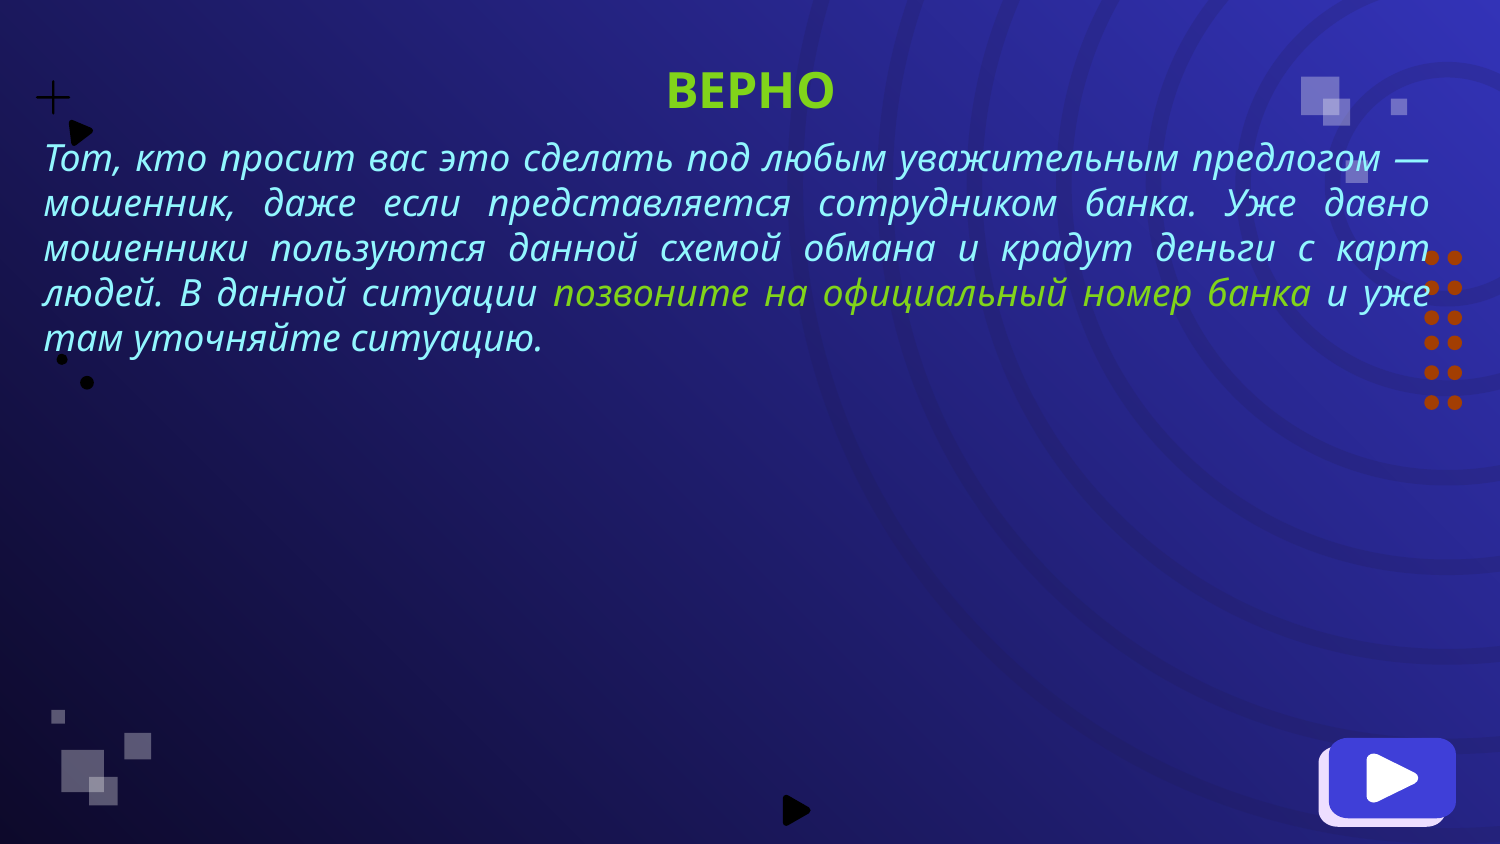

# ВЕРНО
Тот, кто просит вас это сделать под любым уважительным предлогом — мошенник, даже если представляется сотрудником банка. Уже давно мошенники пользуются данной схемой обмана и крадут деньги с карт людей. В данной ситуации позвоните на официальный номер банка и уже там уточняйте ситуацию.